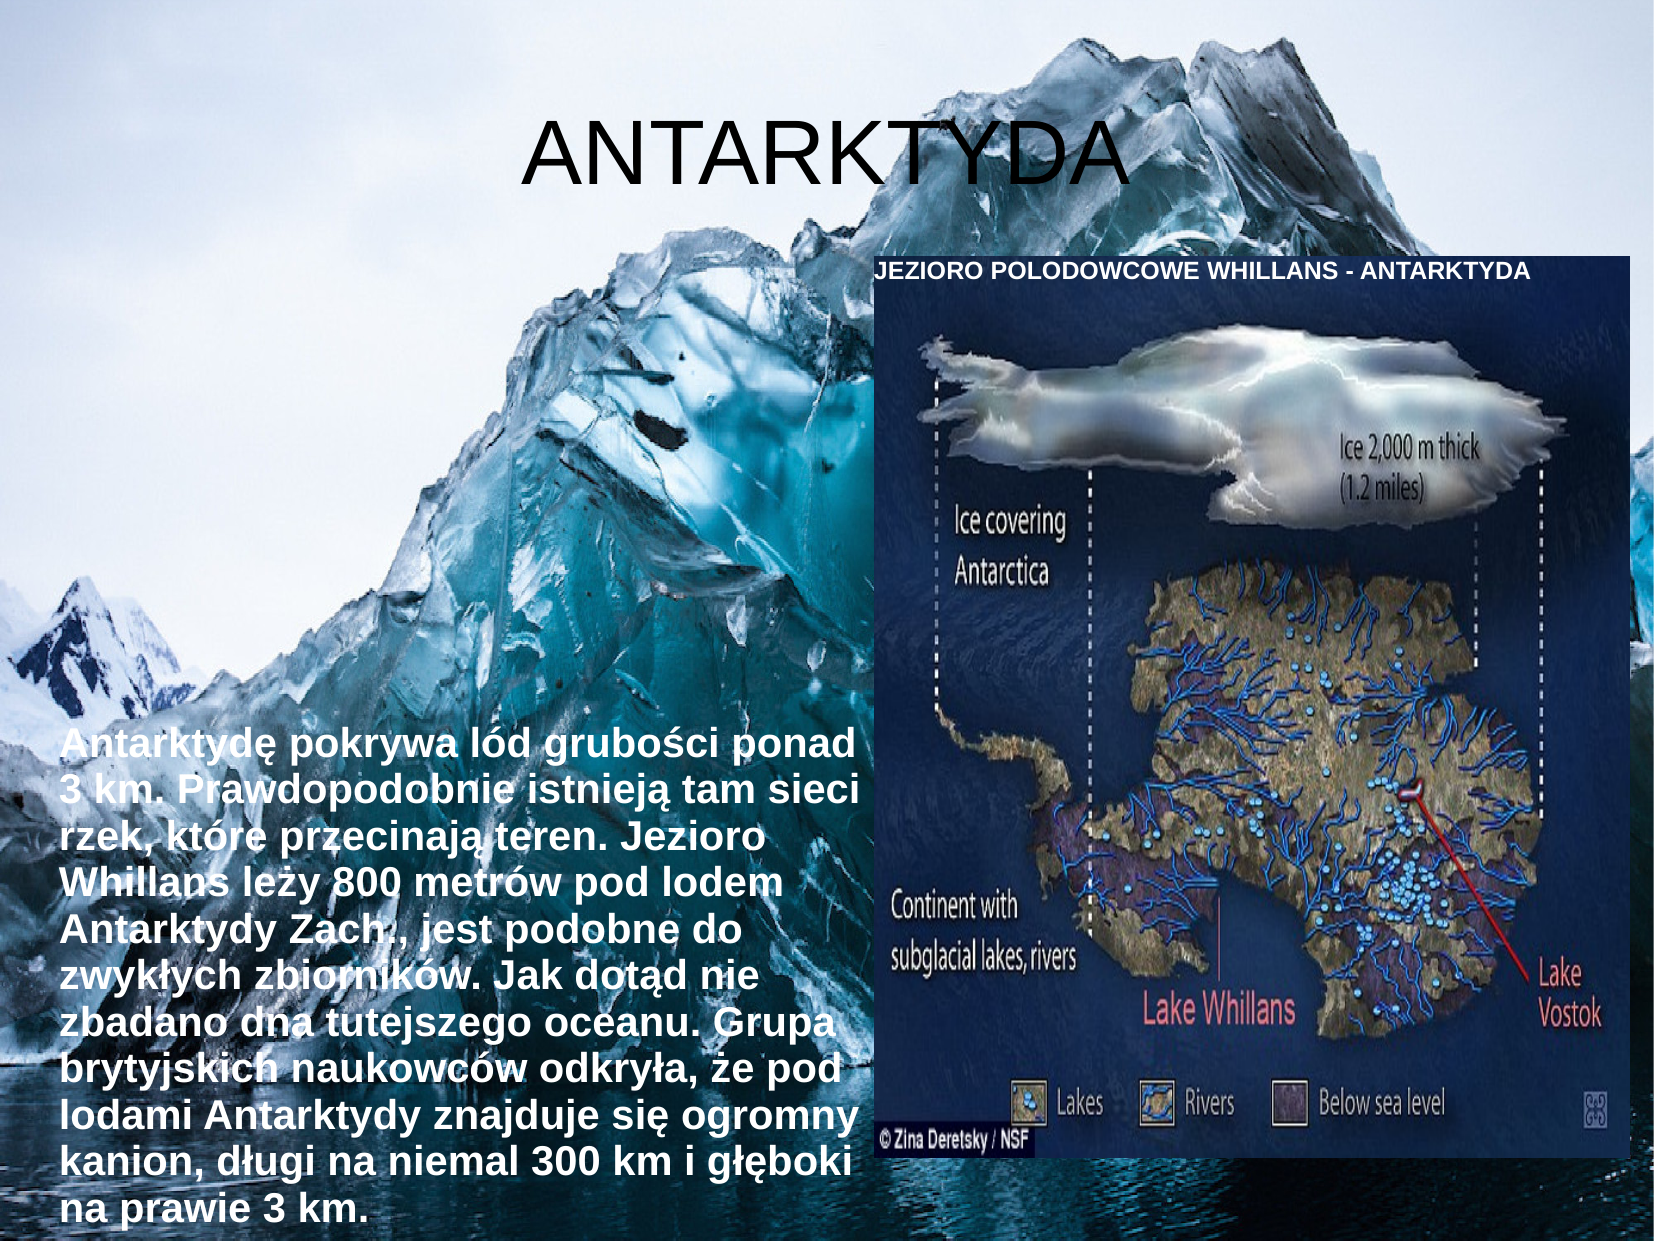

# ANTARKTYDA
Antarktydę pokrywa lód grubości ponad 3 km. Prawdopodobnie istnieją tam sieci rzek, które przecinają teren. Jezioro Whillans leży 800 metrów pod lodem Antarktydy Zach., jest podobne do zwykłych zbiorników. Jak dotąd nie zbadano dna tutejszego oceanu. Grupa brytyjskich naukowców odkryła, że pod lodami Antarktydy znajduje się ogromny kanion, długi na niemal 300 km i głęboki na prawie 3 km.
JEZIORO POLODOWCOWE WHILLANS - ANTARKTYDA